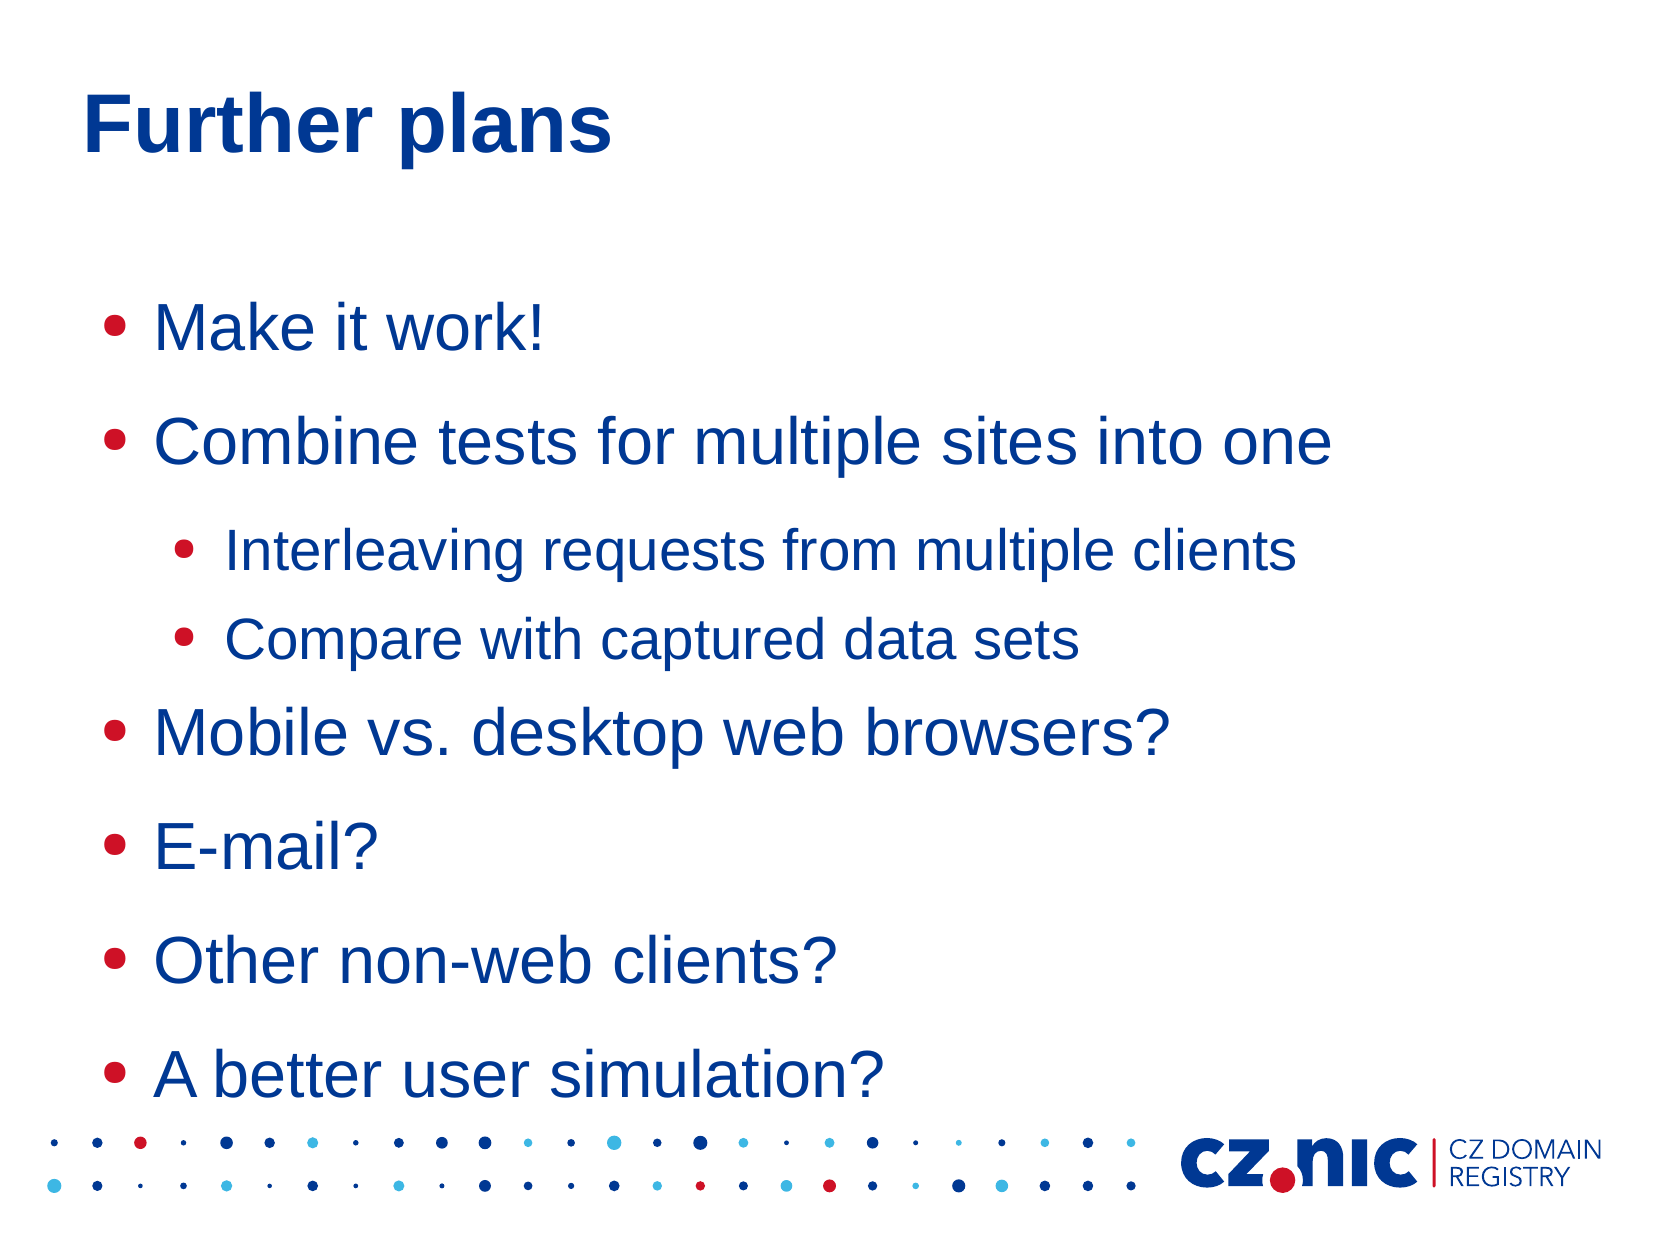

# Further plans
Make it work!
Combine tests for multiple sites into one
Interleaving requests from multiple clients
Compare with captured data sets
Mobile vs. desktop web browsers?
E-mail?
Other non-web clients?
A better user simulation?